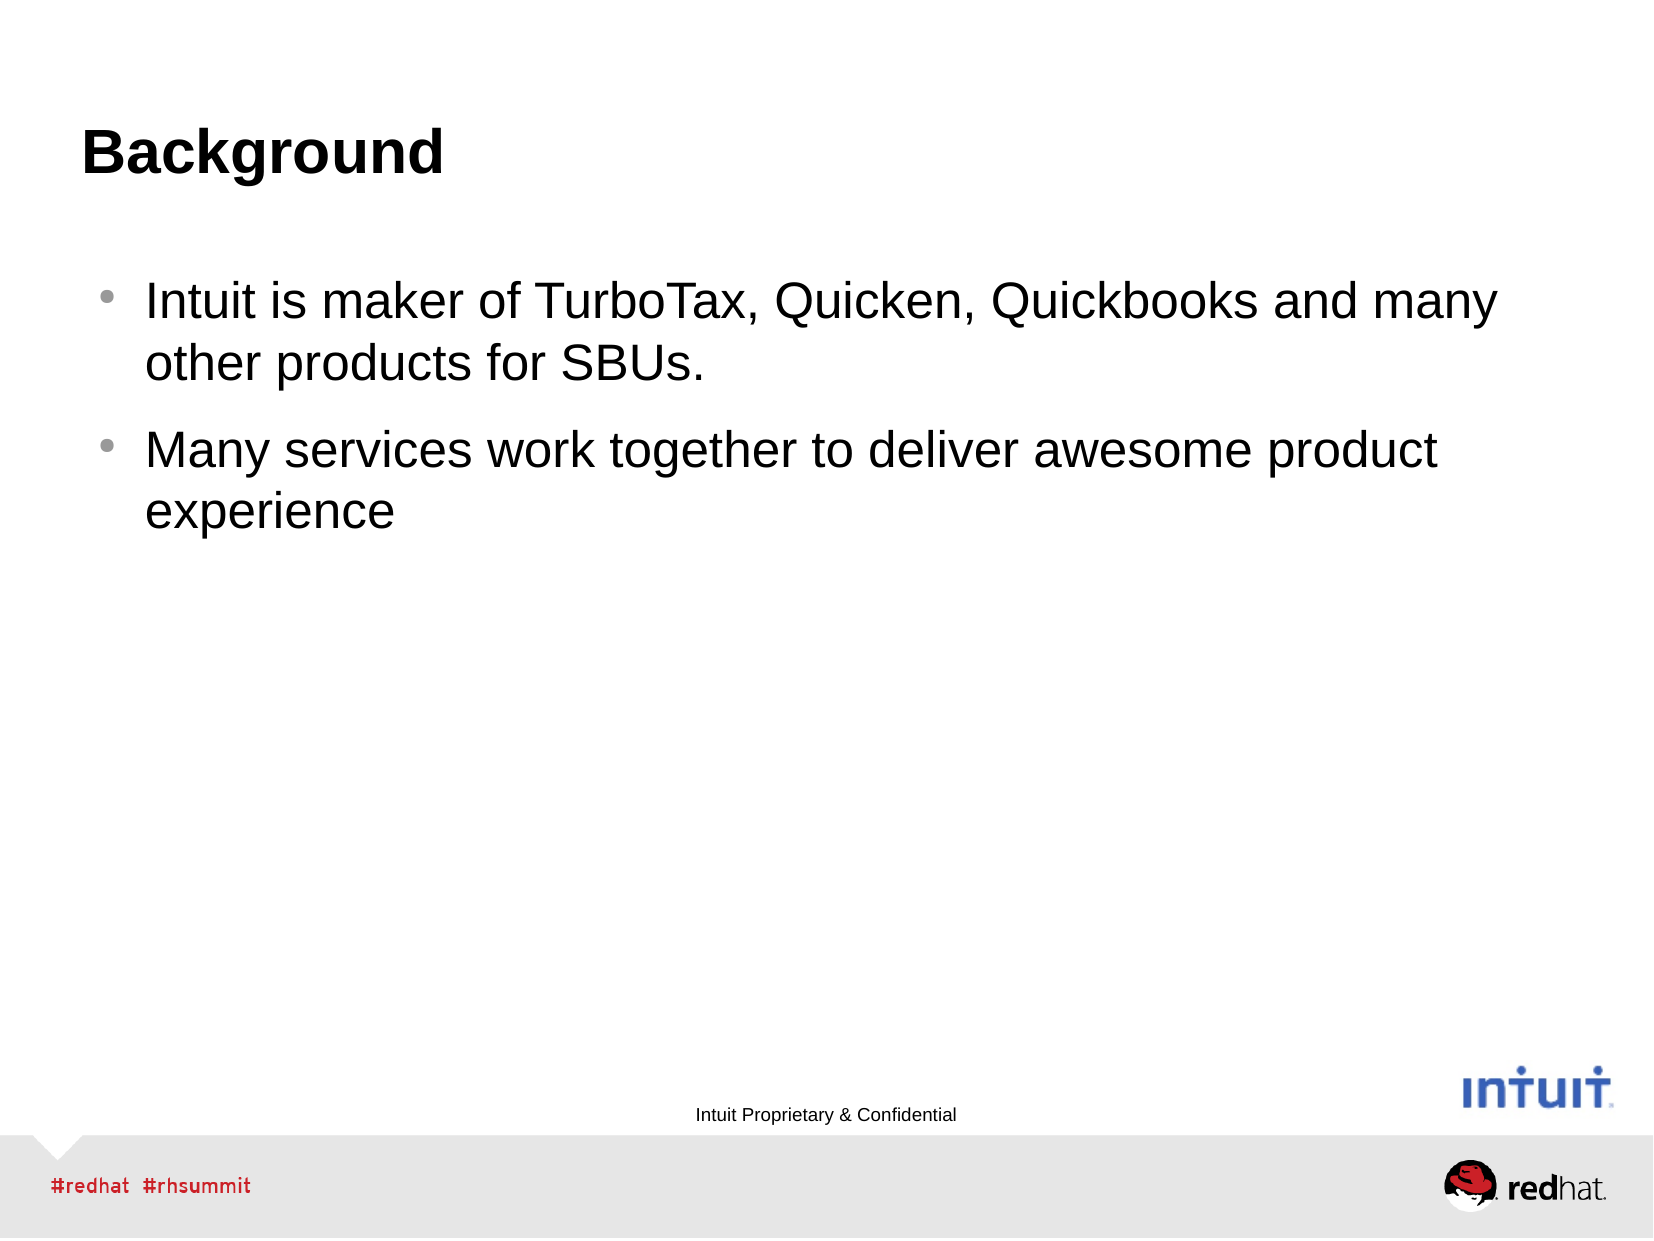

# Background
Intuit is maker of TurboTax, Quicken, Quickbooks and many other products for SBUs.
Many services work together to deliver awesome product experience